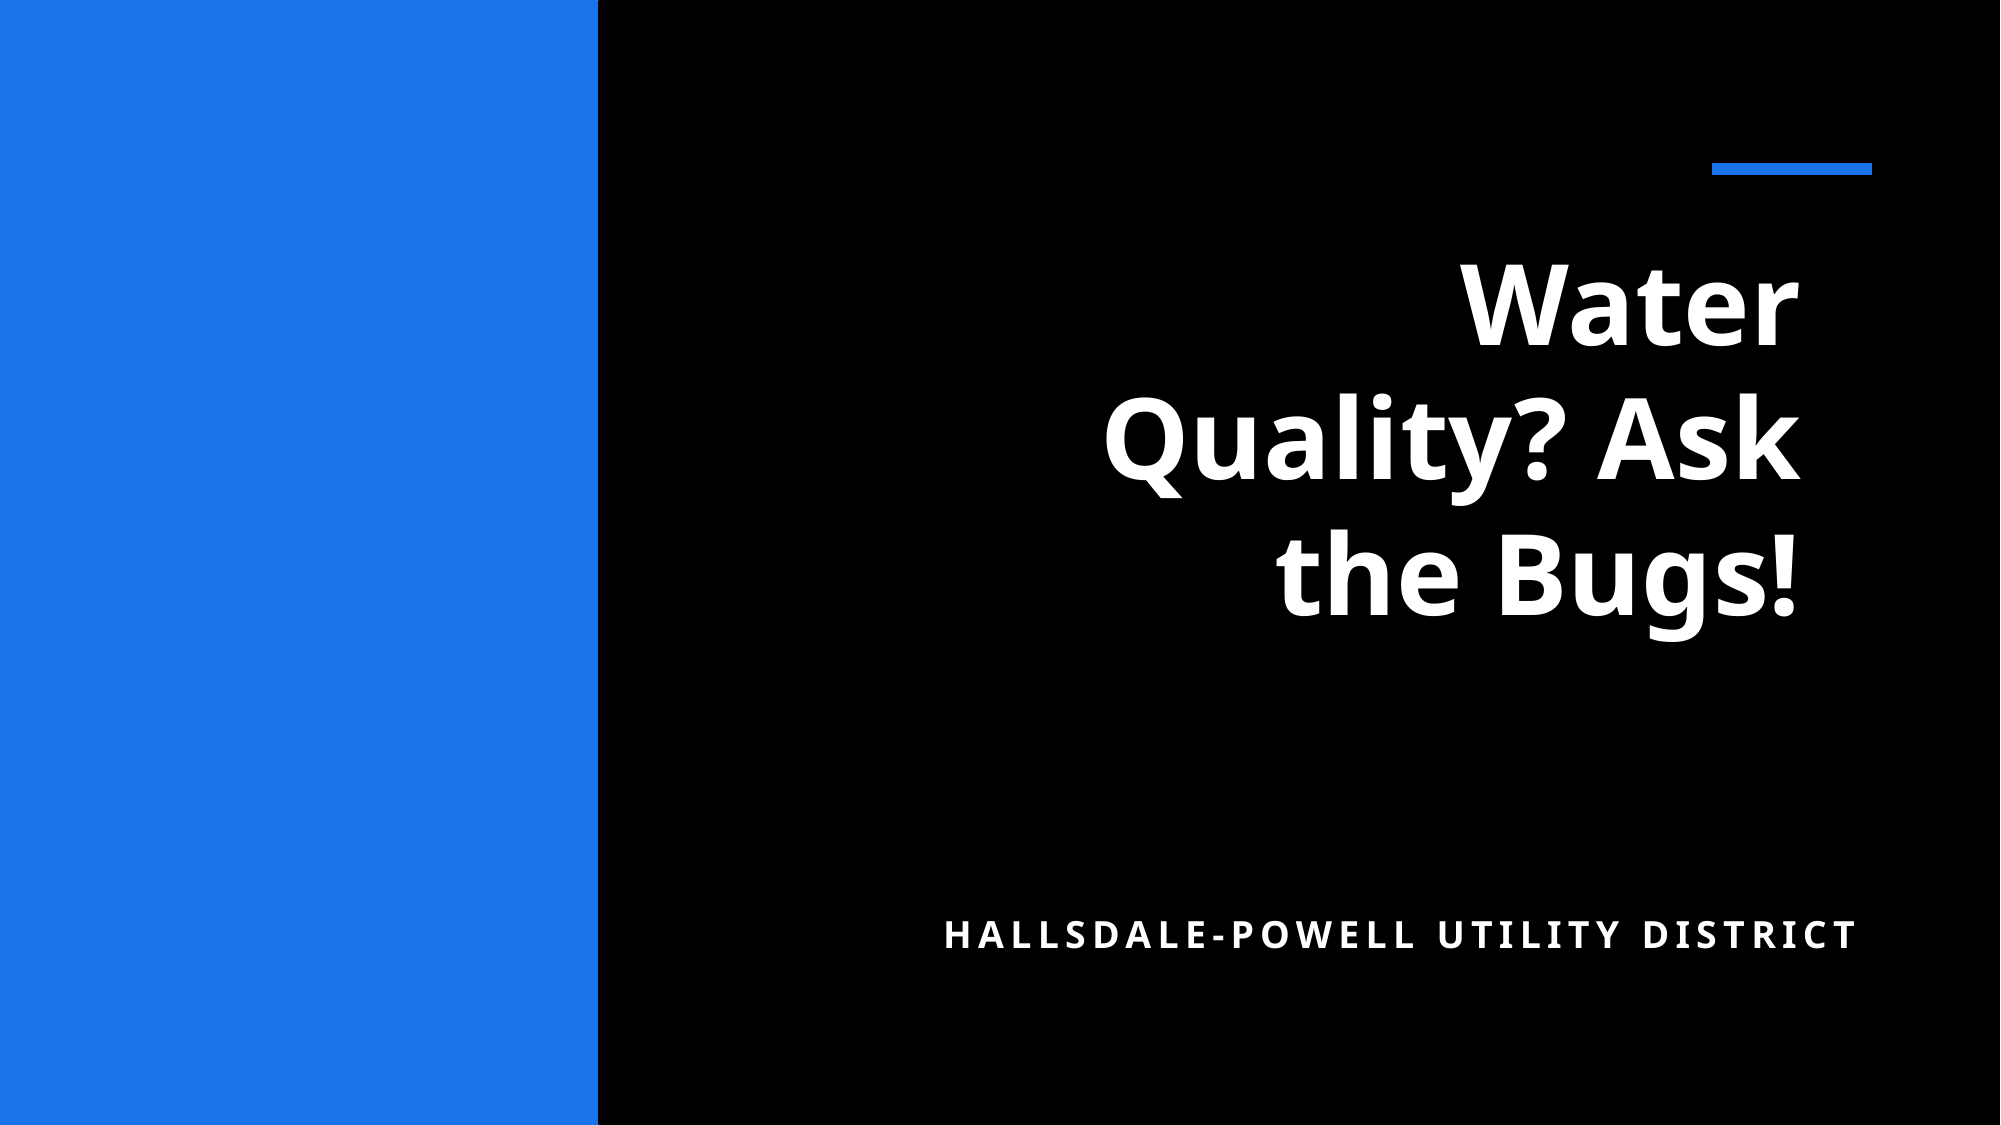

# Water Quality? Ask the Bugs!
Hallsdale-Powell Utility District